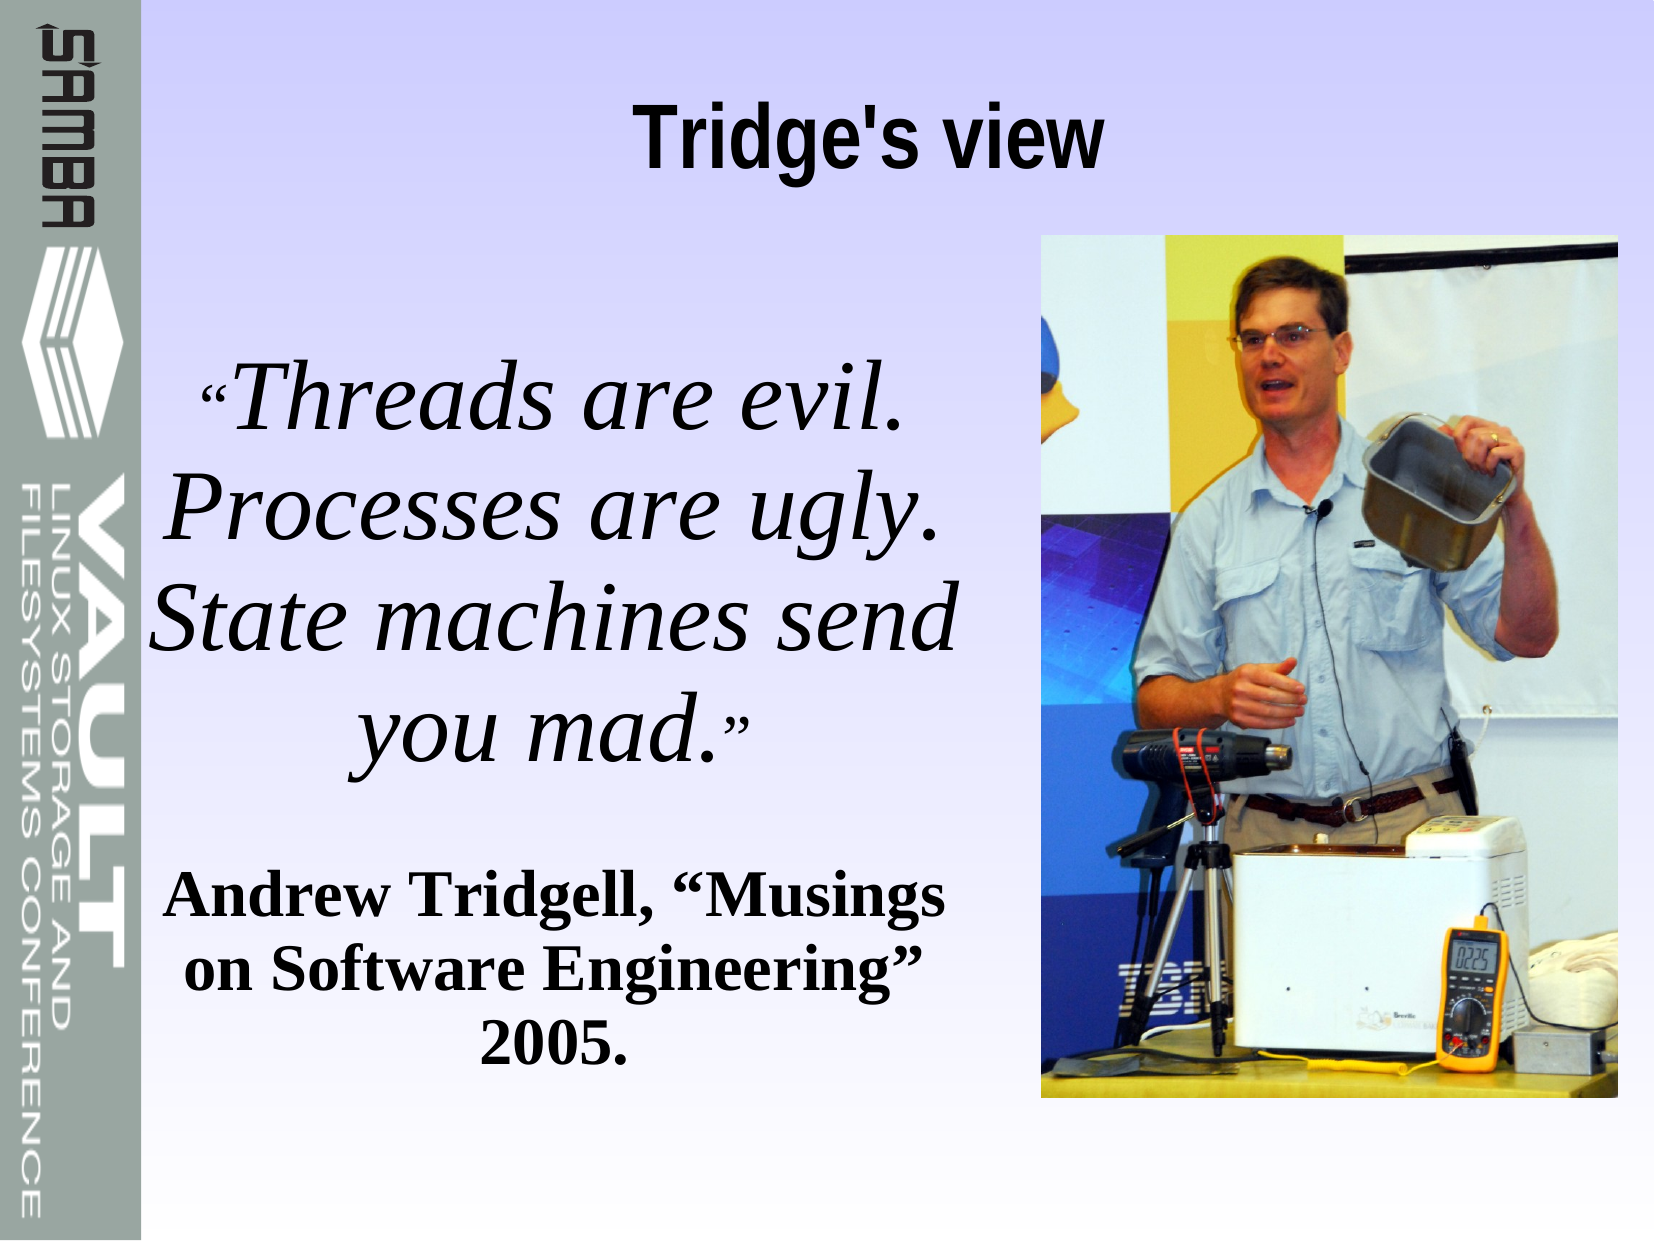

# Tridge's view
“Threads are evil.
Processes are ugly.
State machines send you mad.”
Andrew Tridgell, “Musings on Software Engineering” 2005.